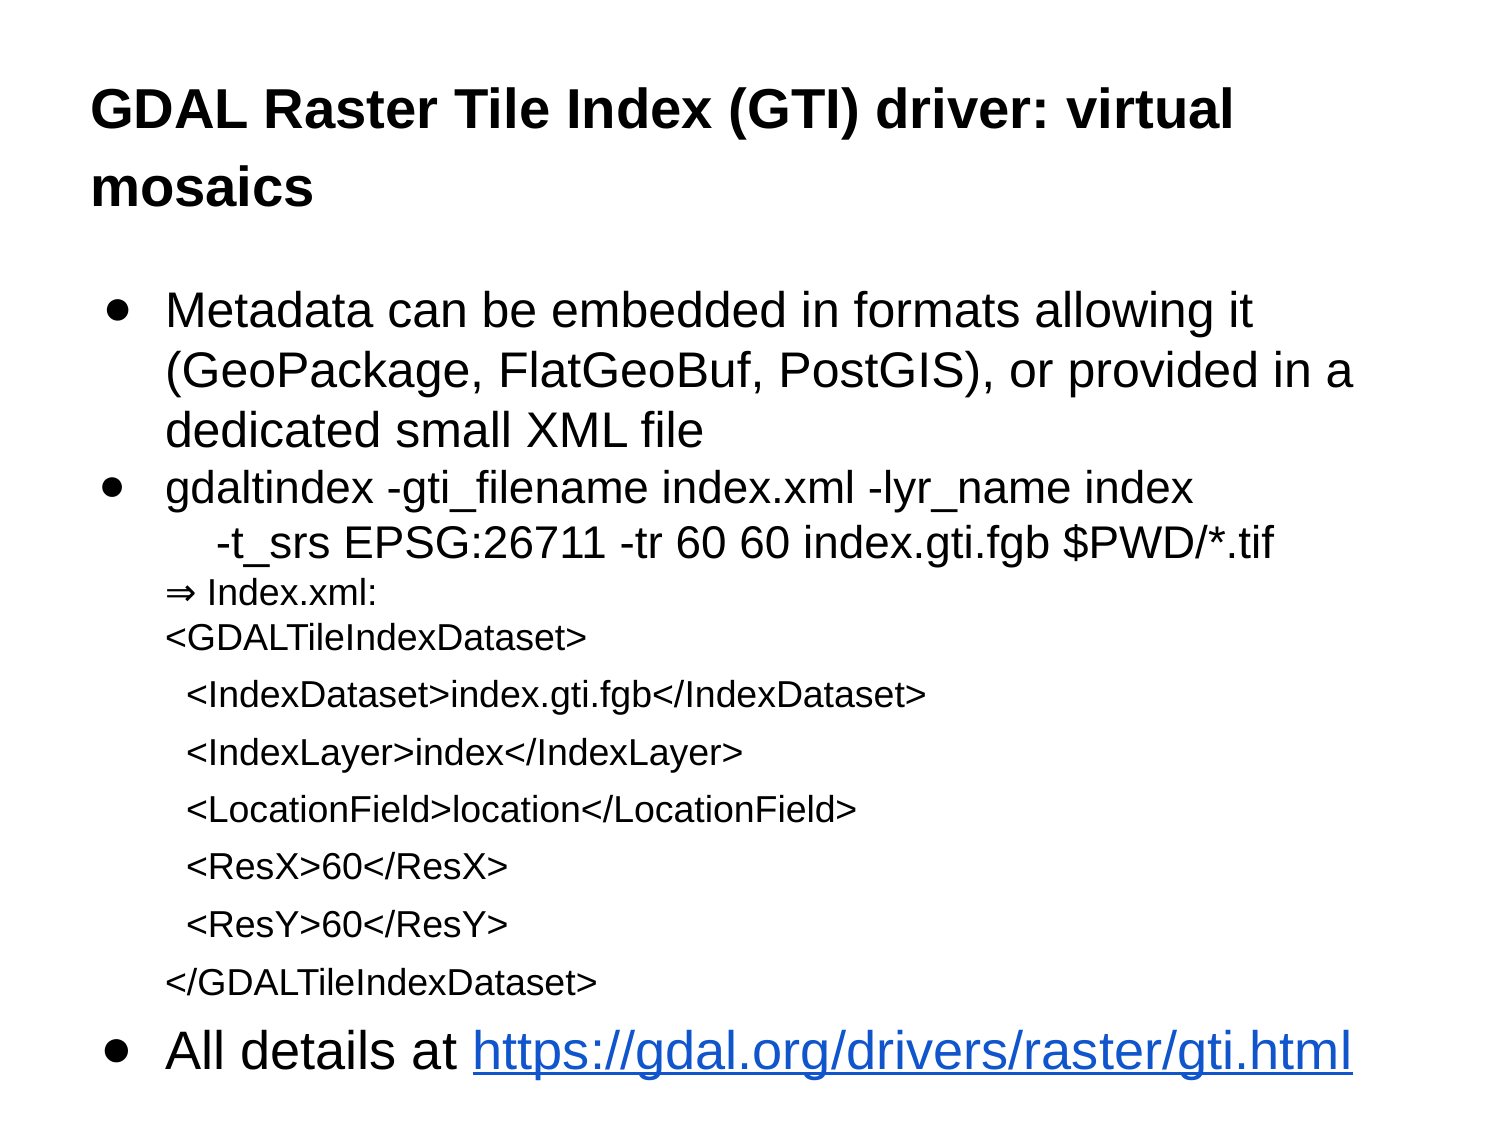

# GDAL Raster Tile Index (GTI) driver: virtual mosaics
Metadata can be embedded in formats allowing it (GeoPackage, FlatGeoBuf, PostGIS), or provided in a dedicated small XML file
gdaltindex -gti_filename index.xml -lyr_name index
 -t_srs EPSG:26711 -tr 60 60 index.gti.fgb $PWD/*.tif
⇒ Index.xml:
<GDALTileIndexDataset>
 <IndexDataset>index.gti.fgb</IndexDataset>
 <IndexLayer>index</IndexLayer>
 <LocationField>location</LocationField>
 <ResX>60</ResX>
 <ResY>60</ResY>
</GDALTileIndexDataset>
All details at https://gdal.org/drivers/raster/gti.html